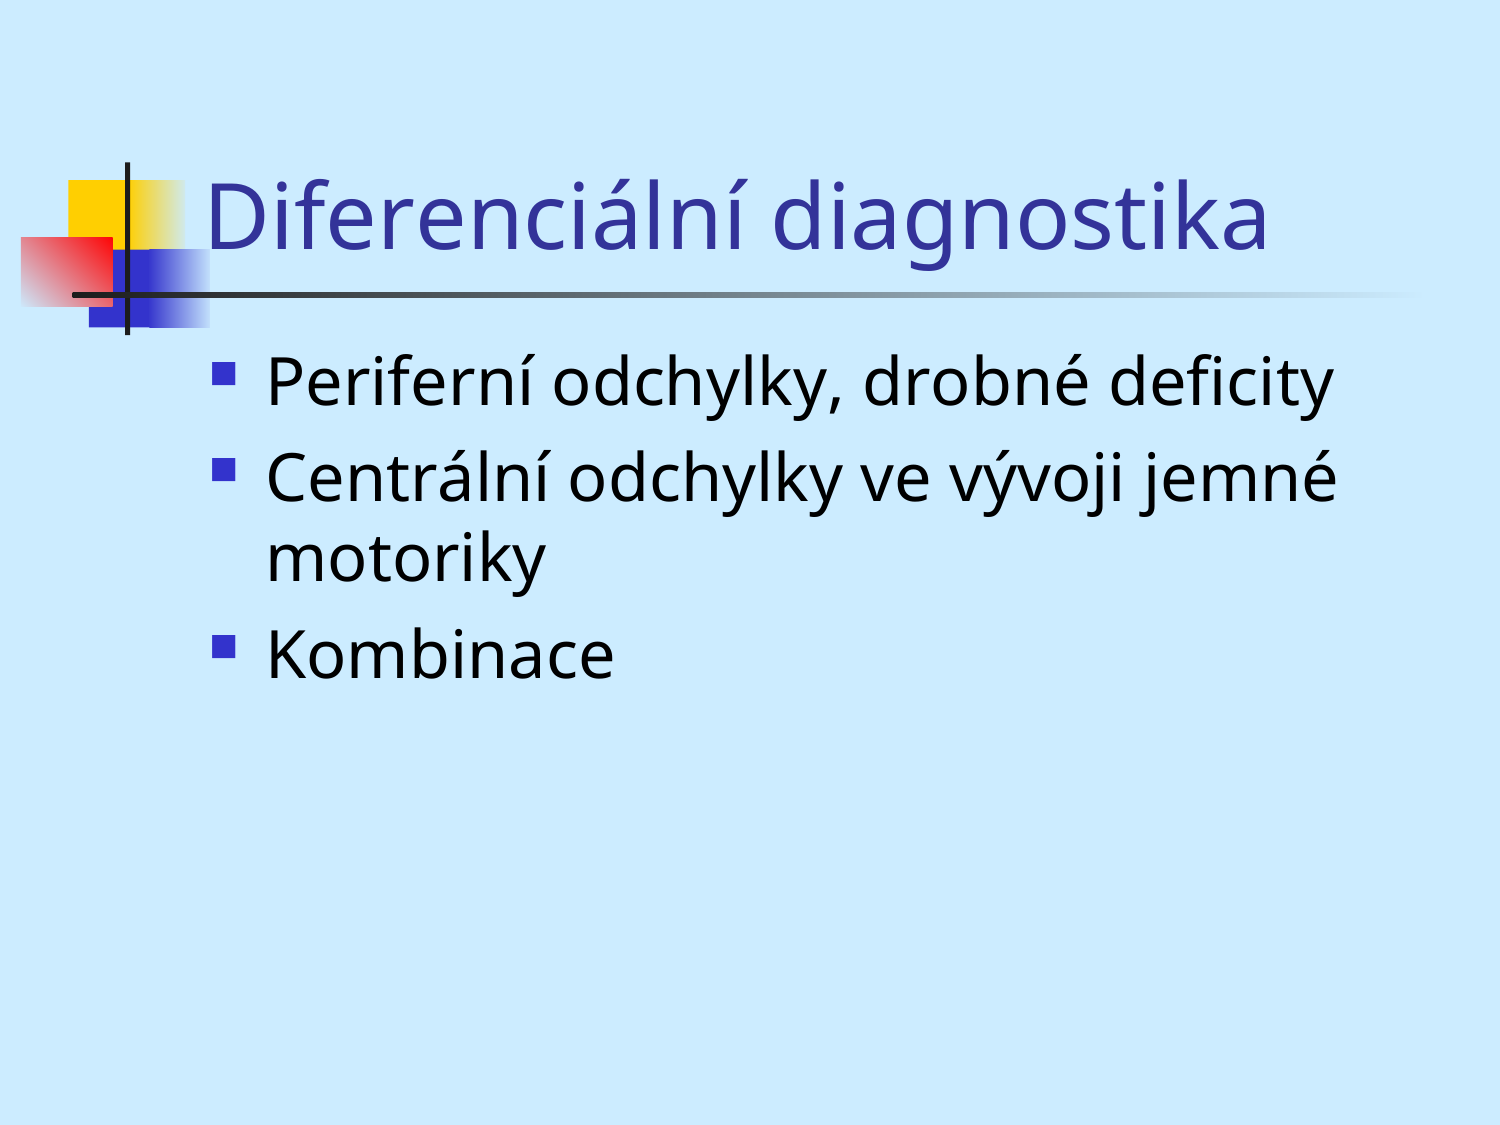

# Diferenciální diagnostika
Periferní odchylky, drobné deficity
Centrální odchylky ve vývoji jemné motoriky
Kombinace